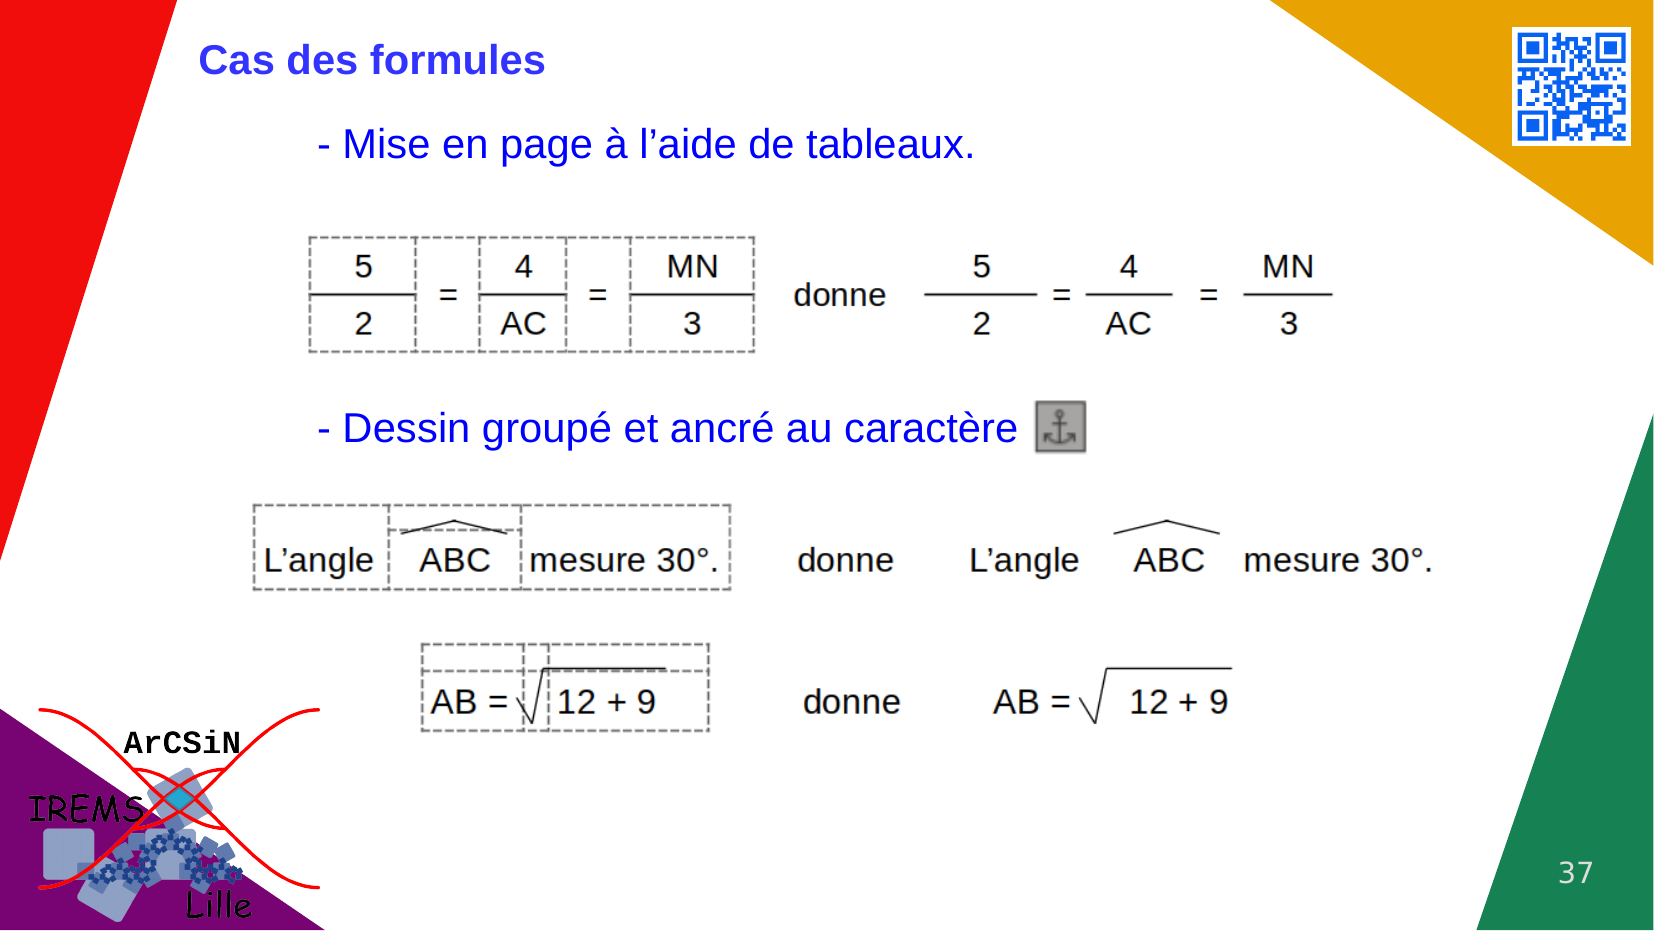

Cas des formules
- Mise en page à l’aide de tableaux.
- Dessin groupé et ancré au caractère
37